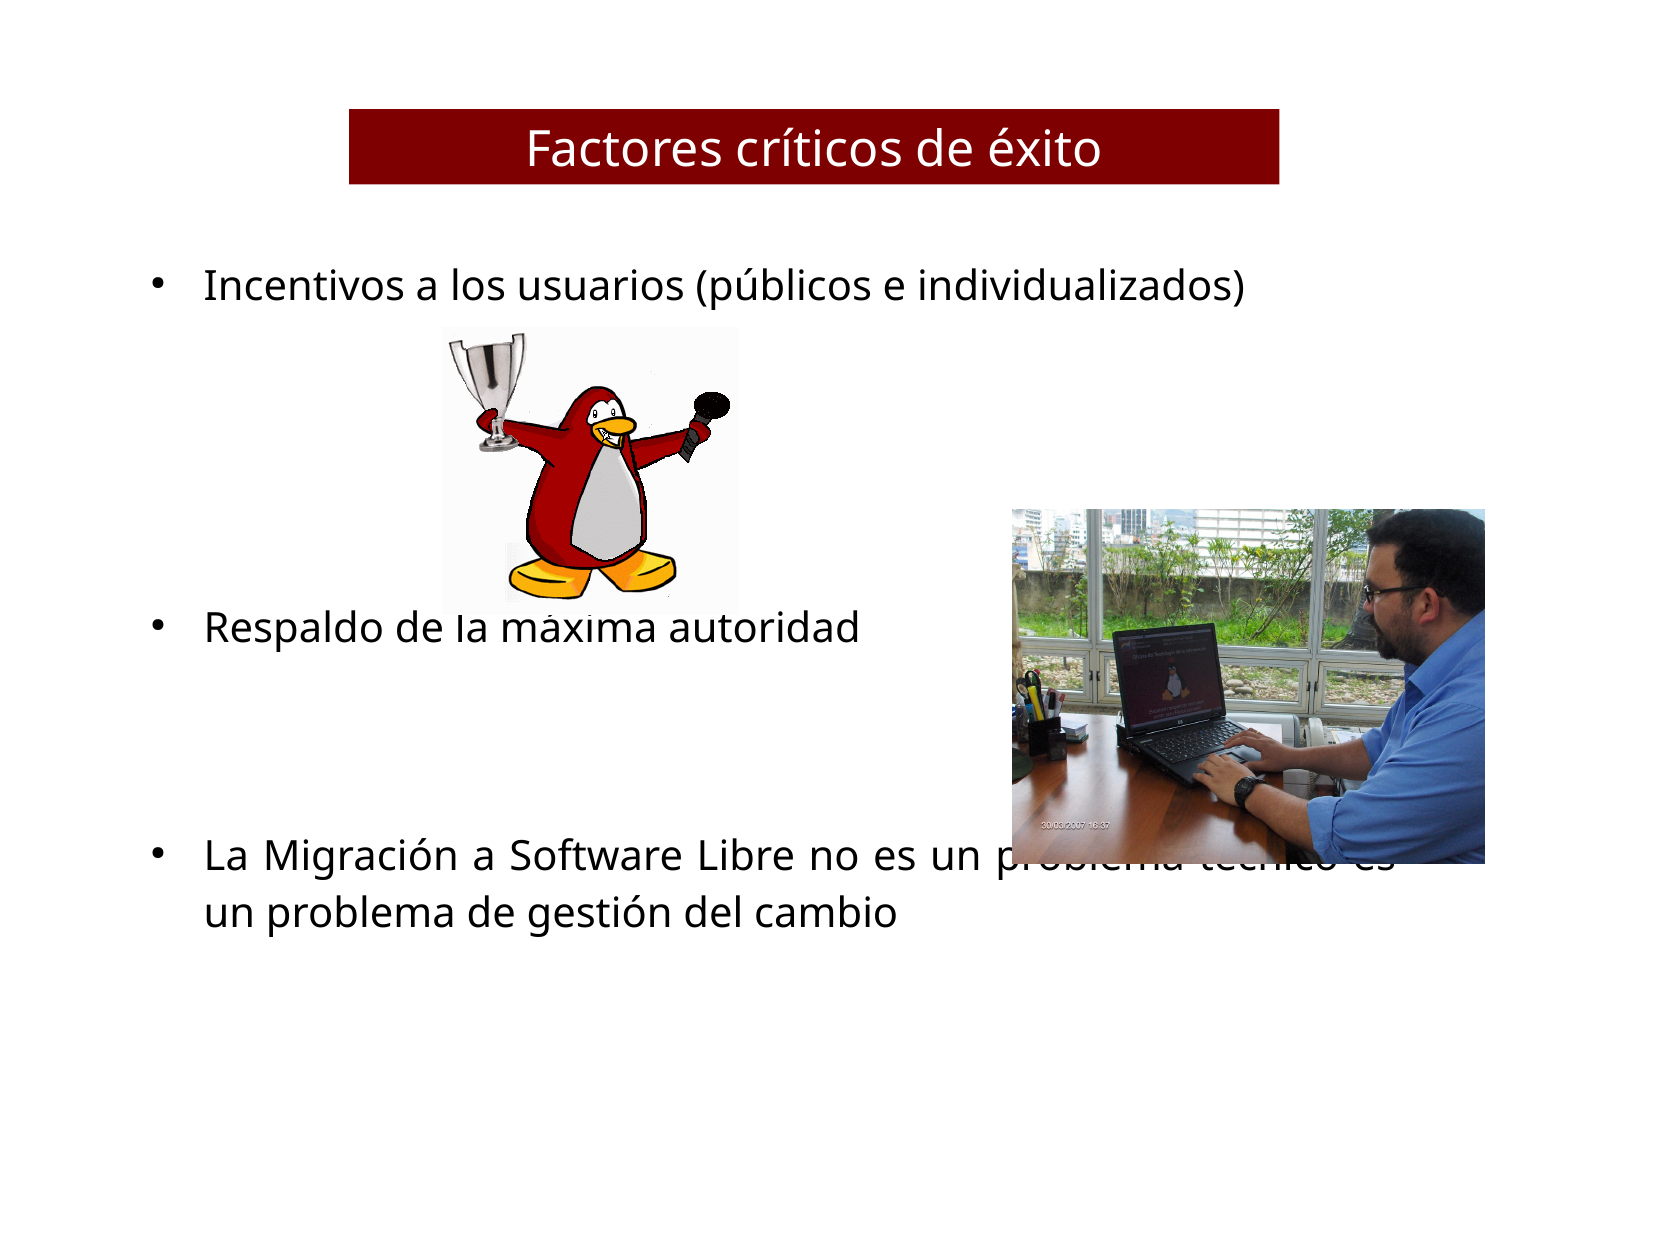

Factores críticos de éxito
Incentivos a los usuarios (públicos e individualizados)
Respaldo de la máxima autoridad
La Migración a Software Libre no es un problema técnico es un problema de gestión del cambio